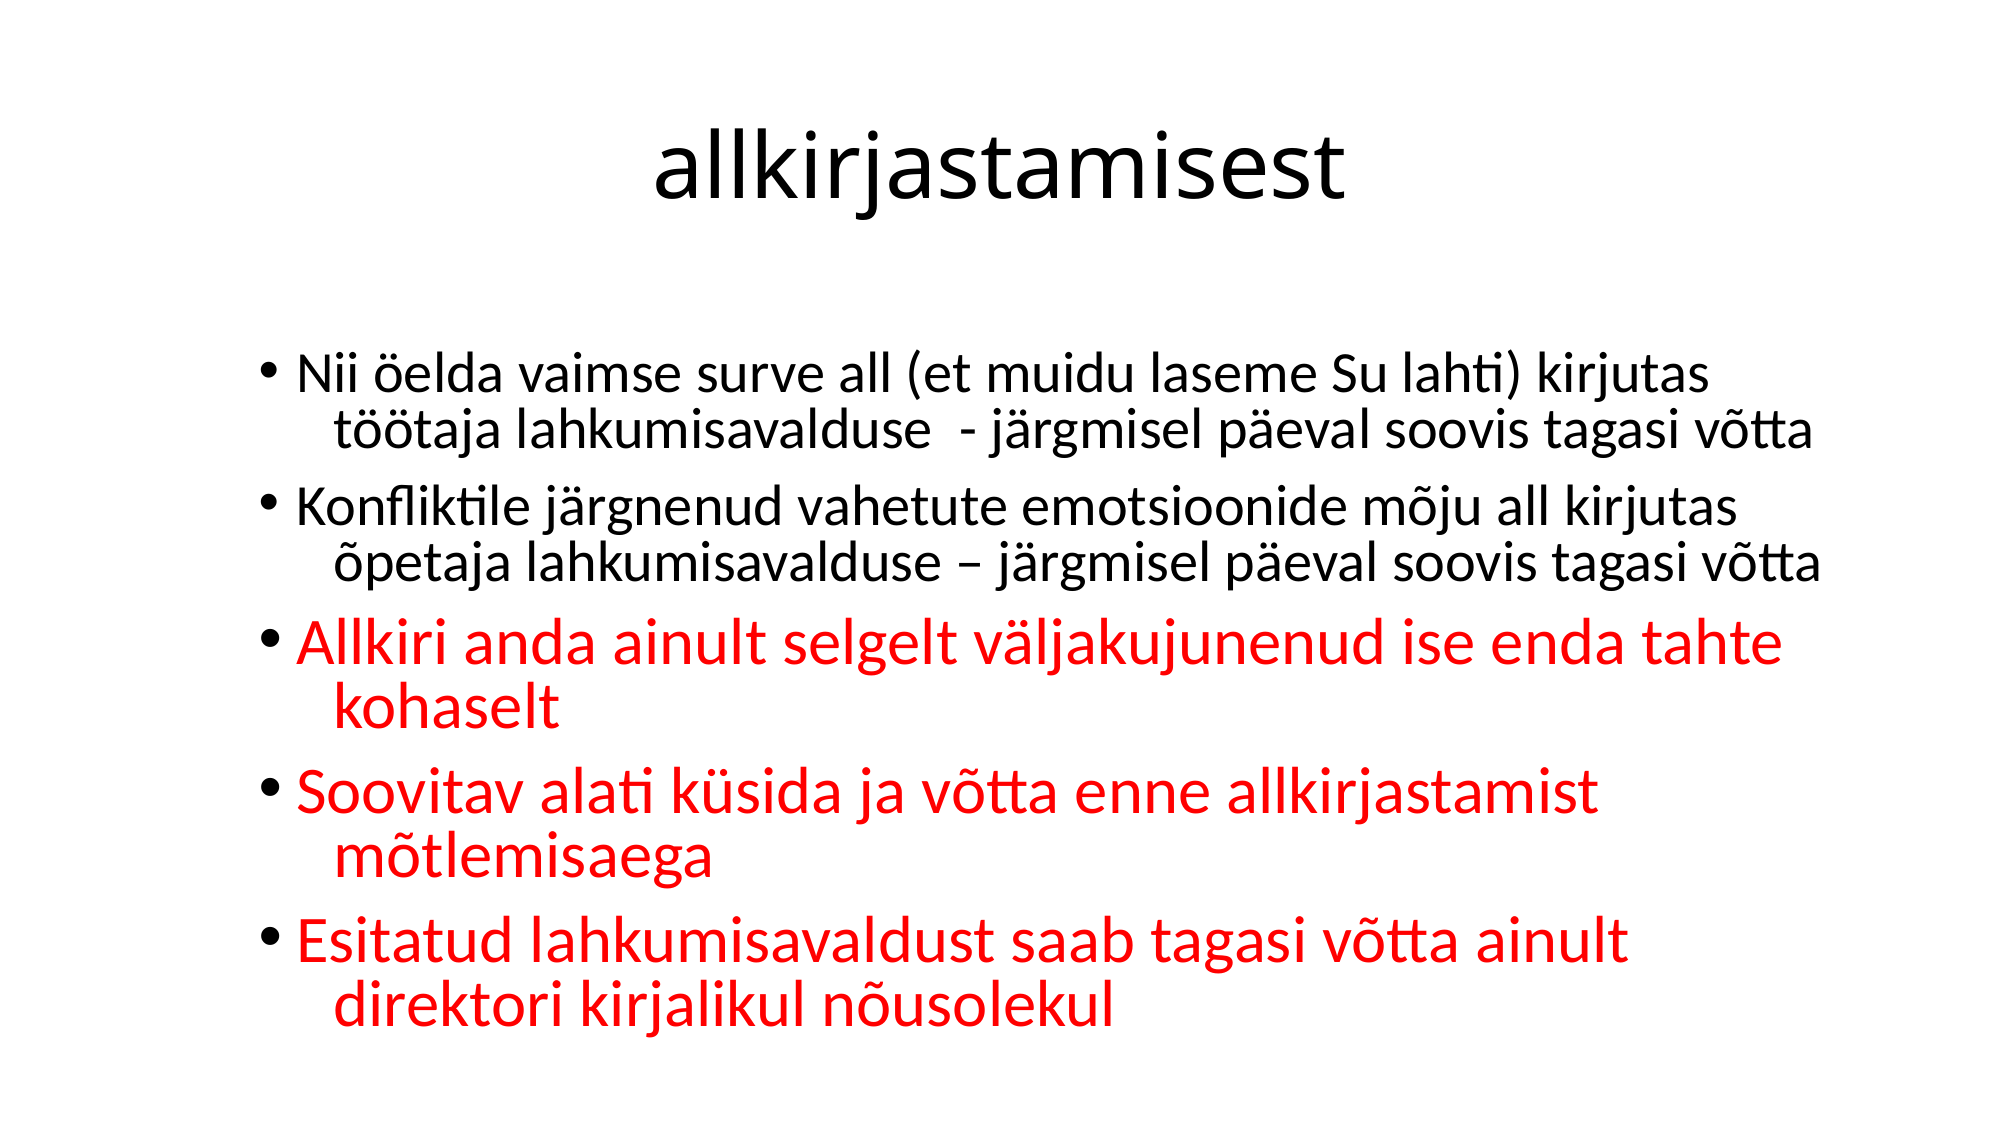

# allkirjastamisest
Nii öelda vaimse surve all (et muidu laseme Su lahti) kirjutas töötaja lahkumisavalduse - järgmisel päeval soovis tagasi võtta
Konfliktile järgnenud vahetute emotsioonide mõju all kirjutas õpetaja lahkumisavalduse – järgmisel päeval soovis tagasi võtta
Allkiri anda ainult selgelt väljakujunenud ise enda tahte kohaselt
Soovitav alati küsida ja võtta enne allkirjastamist mõtlemisaega
Esitatud lahkumisavaldust saab tagasi võtta ainult direktori kirjalikul nõusolekul